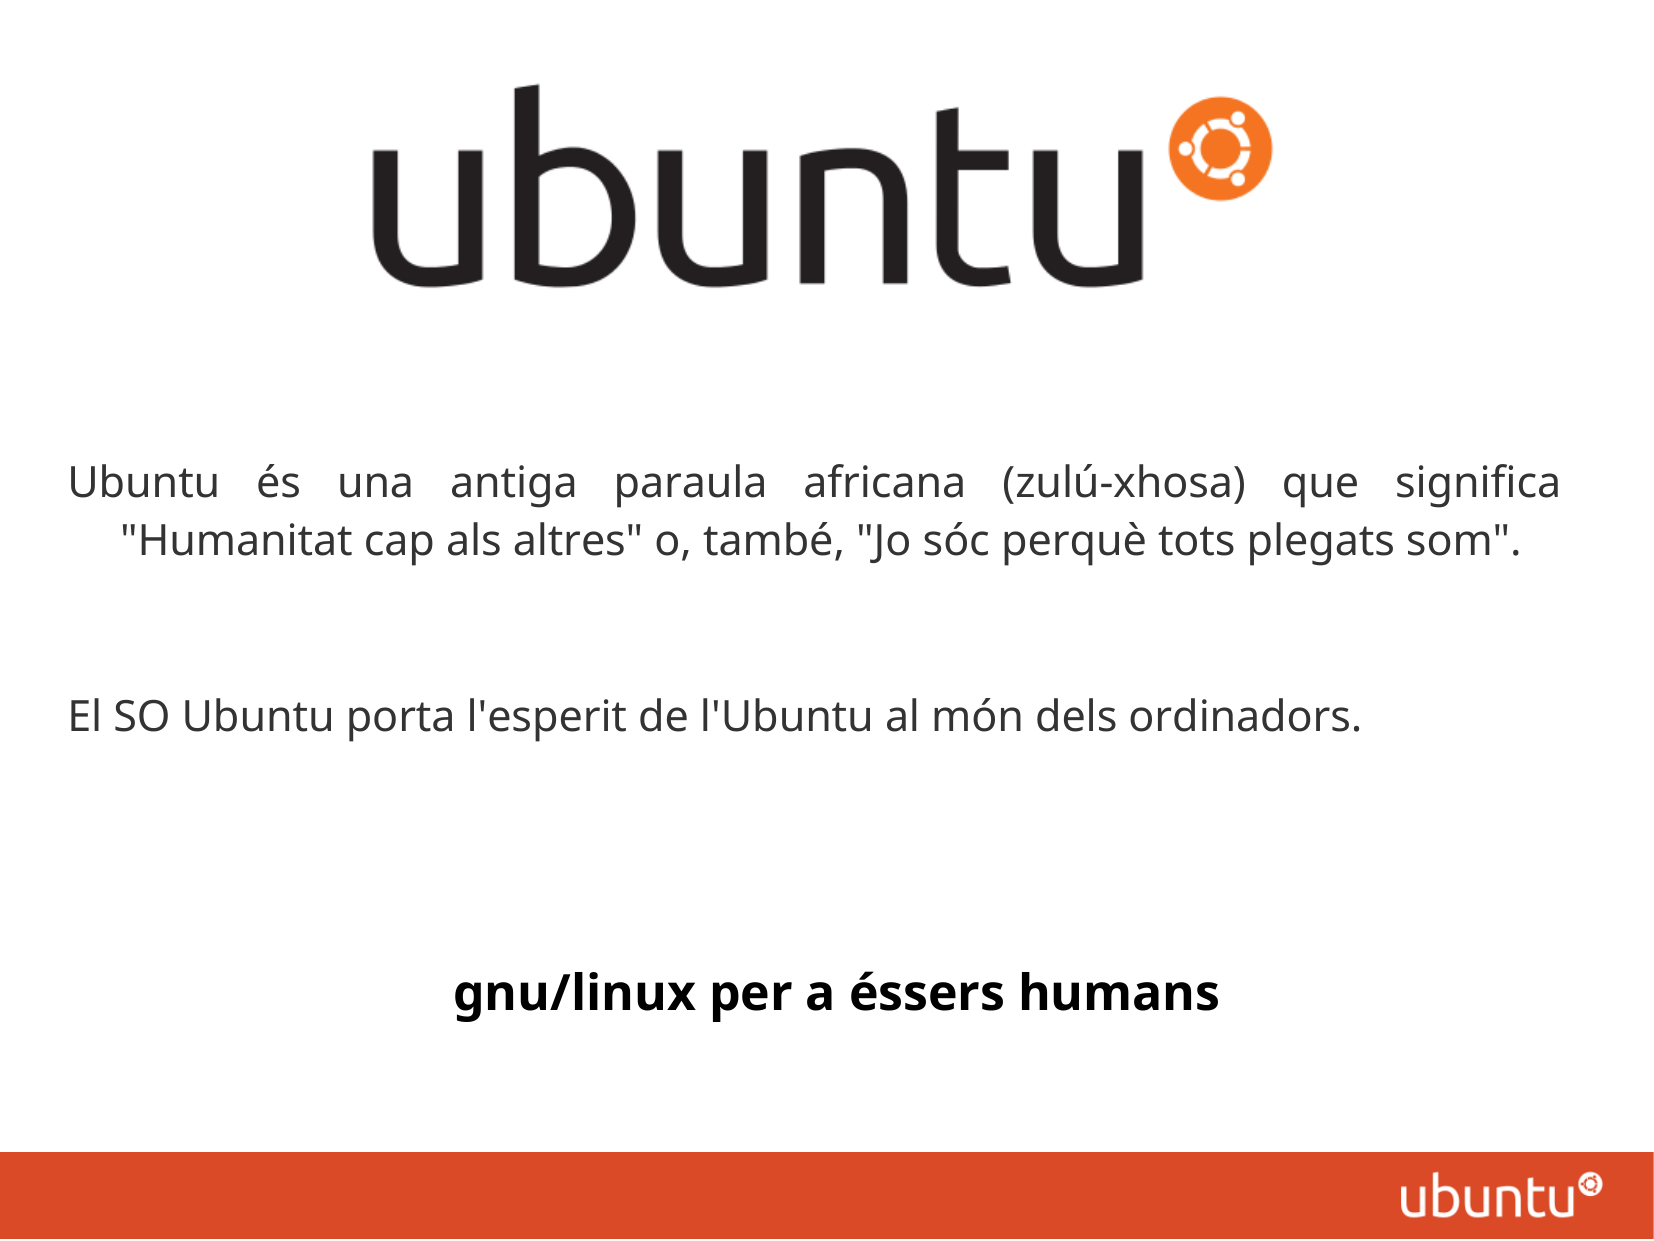

# Ubuntu és una antiga paraula africana (zulú-xhosa) que significa "Humanitat cap als altres" o, també, "Jo sóc perquè tots plegats som".
El SO Ubuntu porta l'esperit de l'Ubuntu al món dels ordinadors.
 gnu/linux per a éssers humans